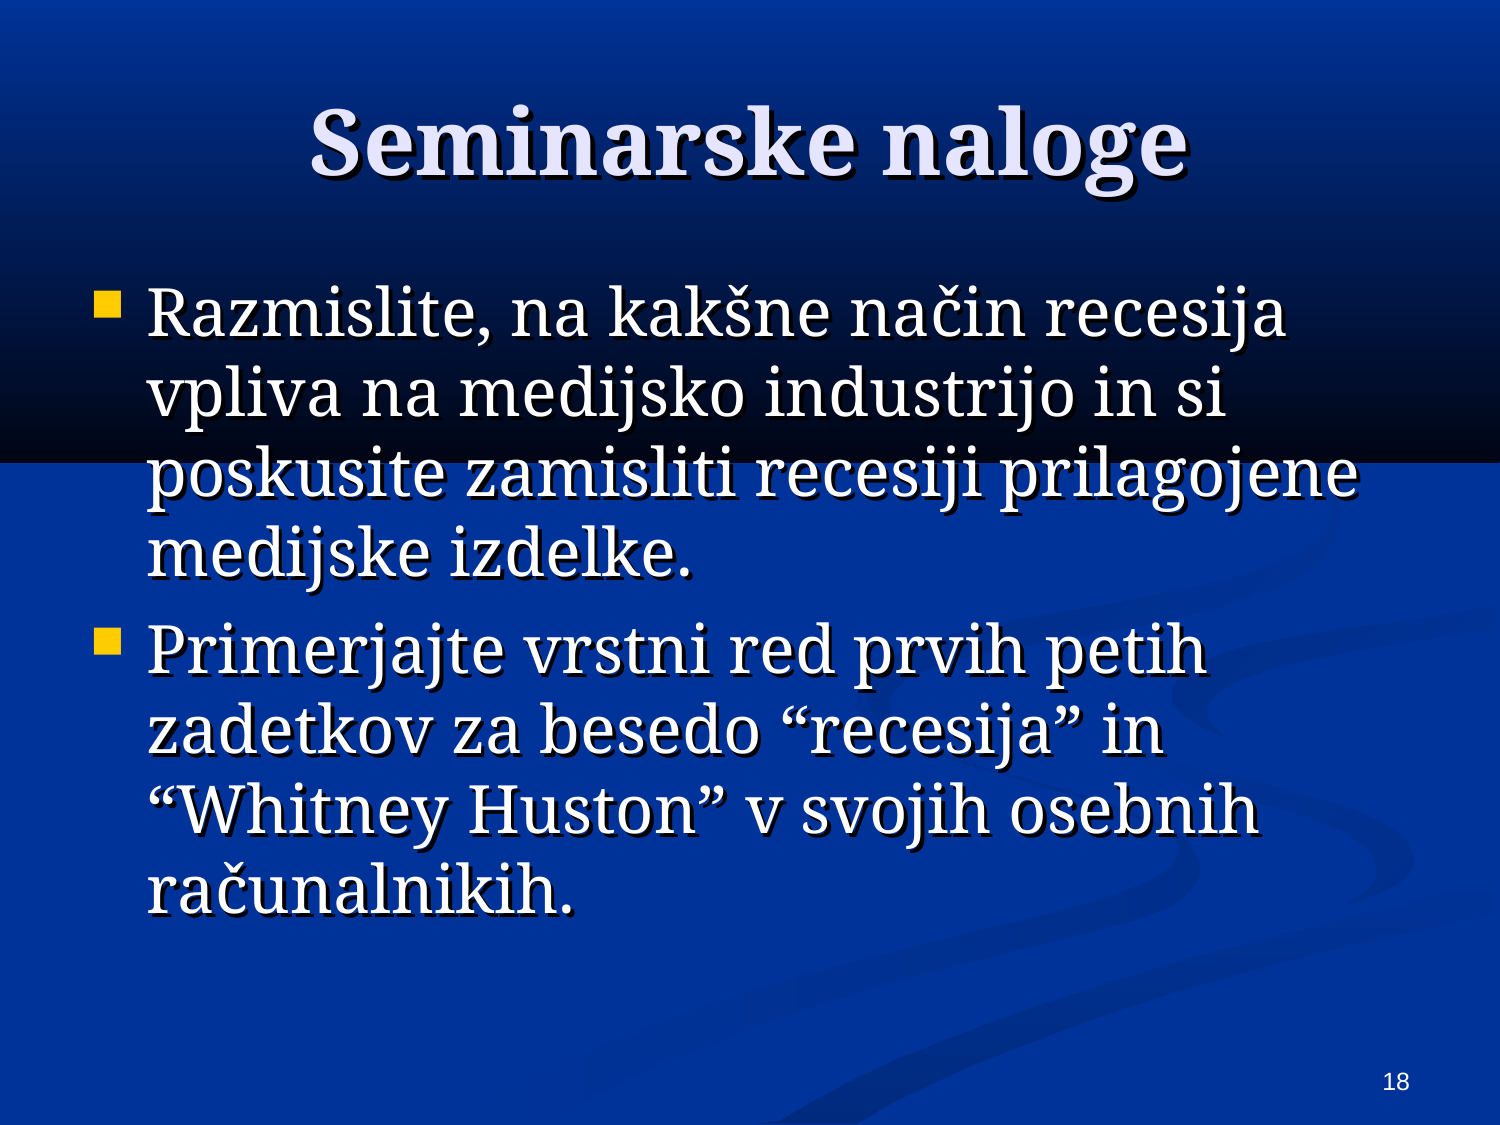

# Seminarske naloge
Razmislite, na kakšne način recesija vpliva na medijsko industrijo in si poskusite zamisliti recesiji prilagojene medijske izdelke.
Primerjajte vrstni red prvih petih zadetkov za besedo “recesija” in “Whitney Huston” v svojih osebnih računalnikih.